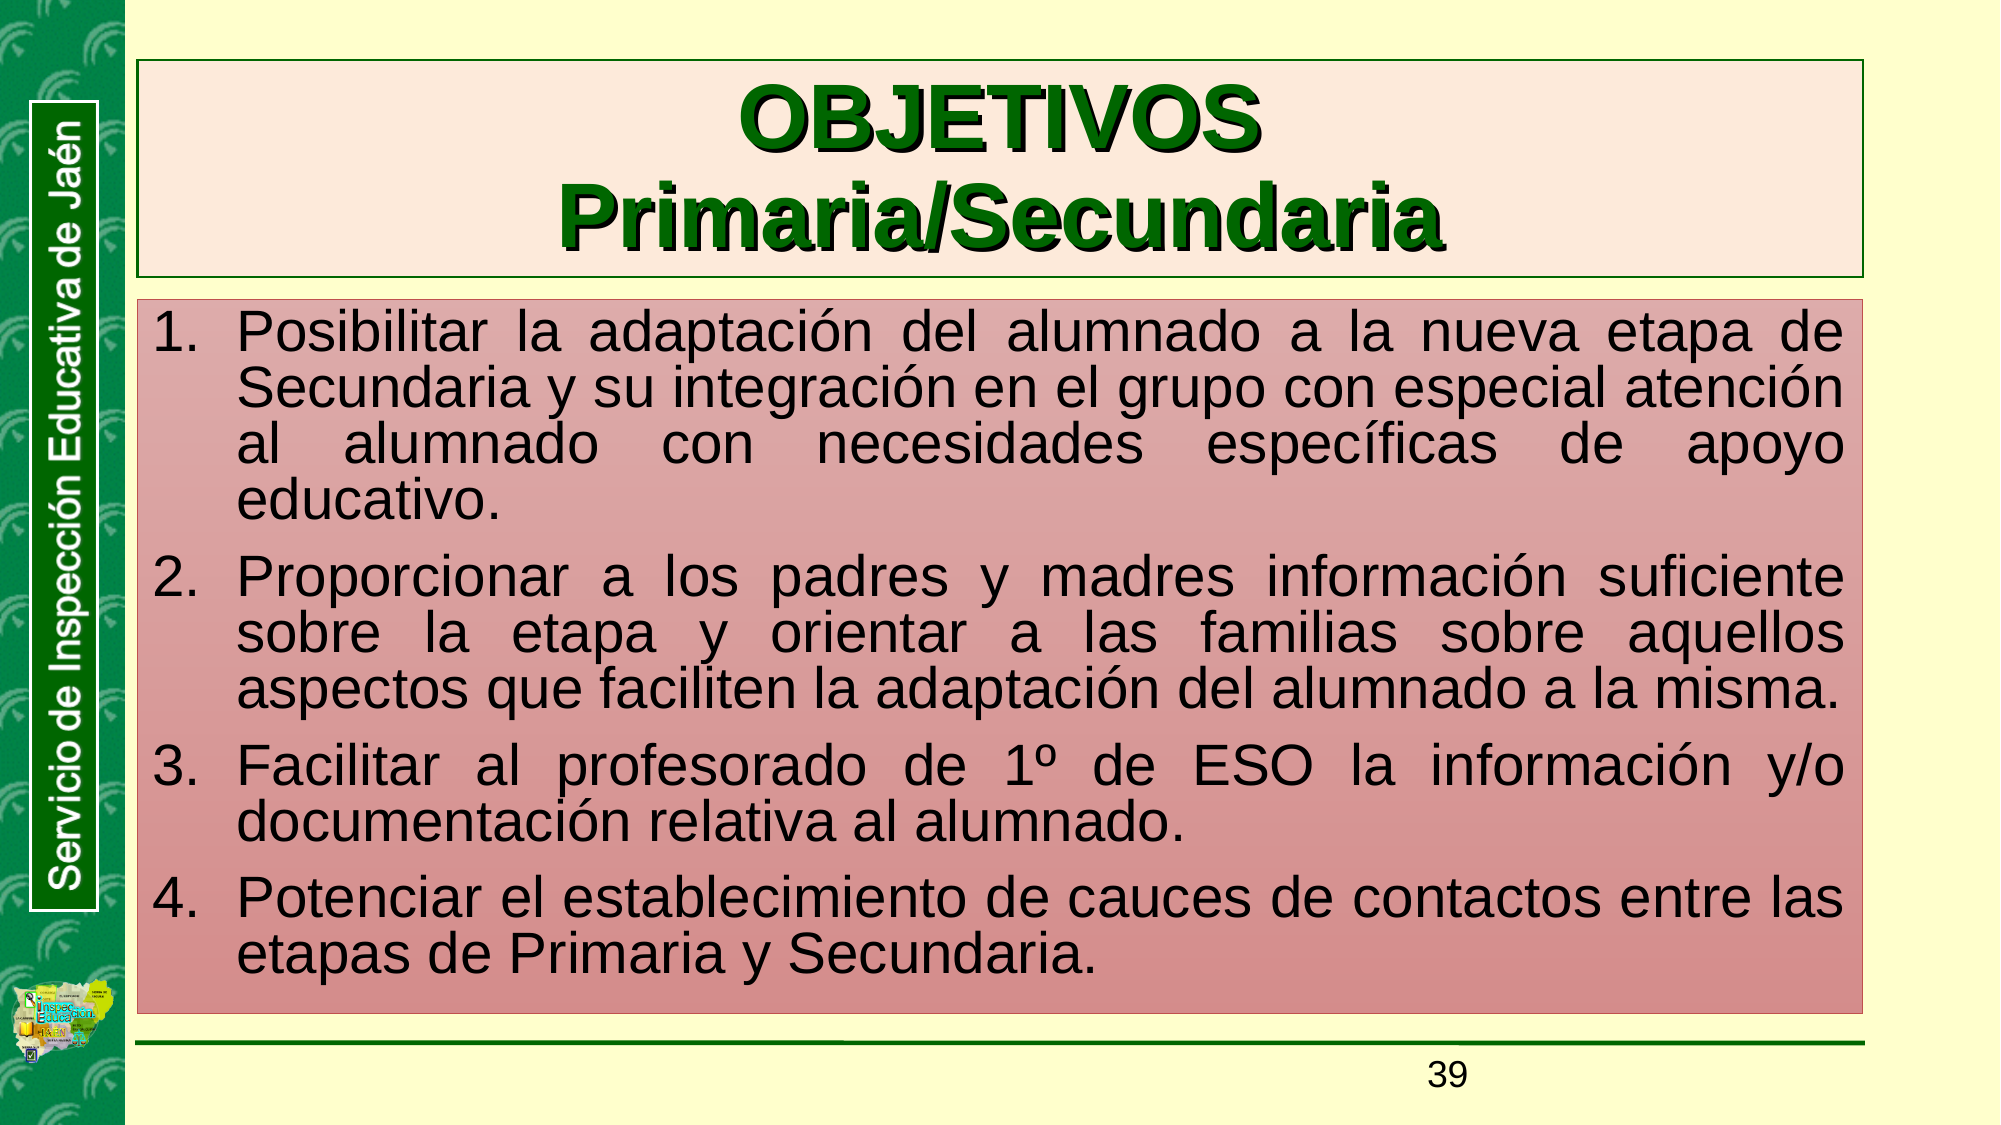

OBJETIVOS
Primaria/Secundaria
Posibilitar la adaptación del alumnado a la nueva etapa de Secundaria y su integración en el grupo con especial atención al alumnado con necesidades específicas de apoyo educativo.
Proporcionar a los padres y madres información suficiente sobre la etapa y orientar a las familias sobre aquellos aspectos que faciliten la adaptación del alumnado a la misma.
Facilitar al profesorado de 1º de ESO la información y/o documentación relativa al alumnado.
Potenciar el establecimiento de cauces de contactos entre las etapas de Primaria y Secundaria.